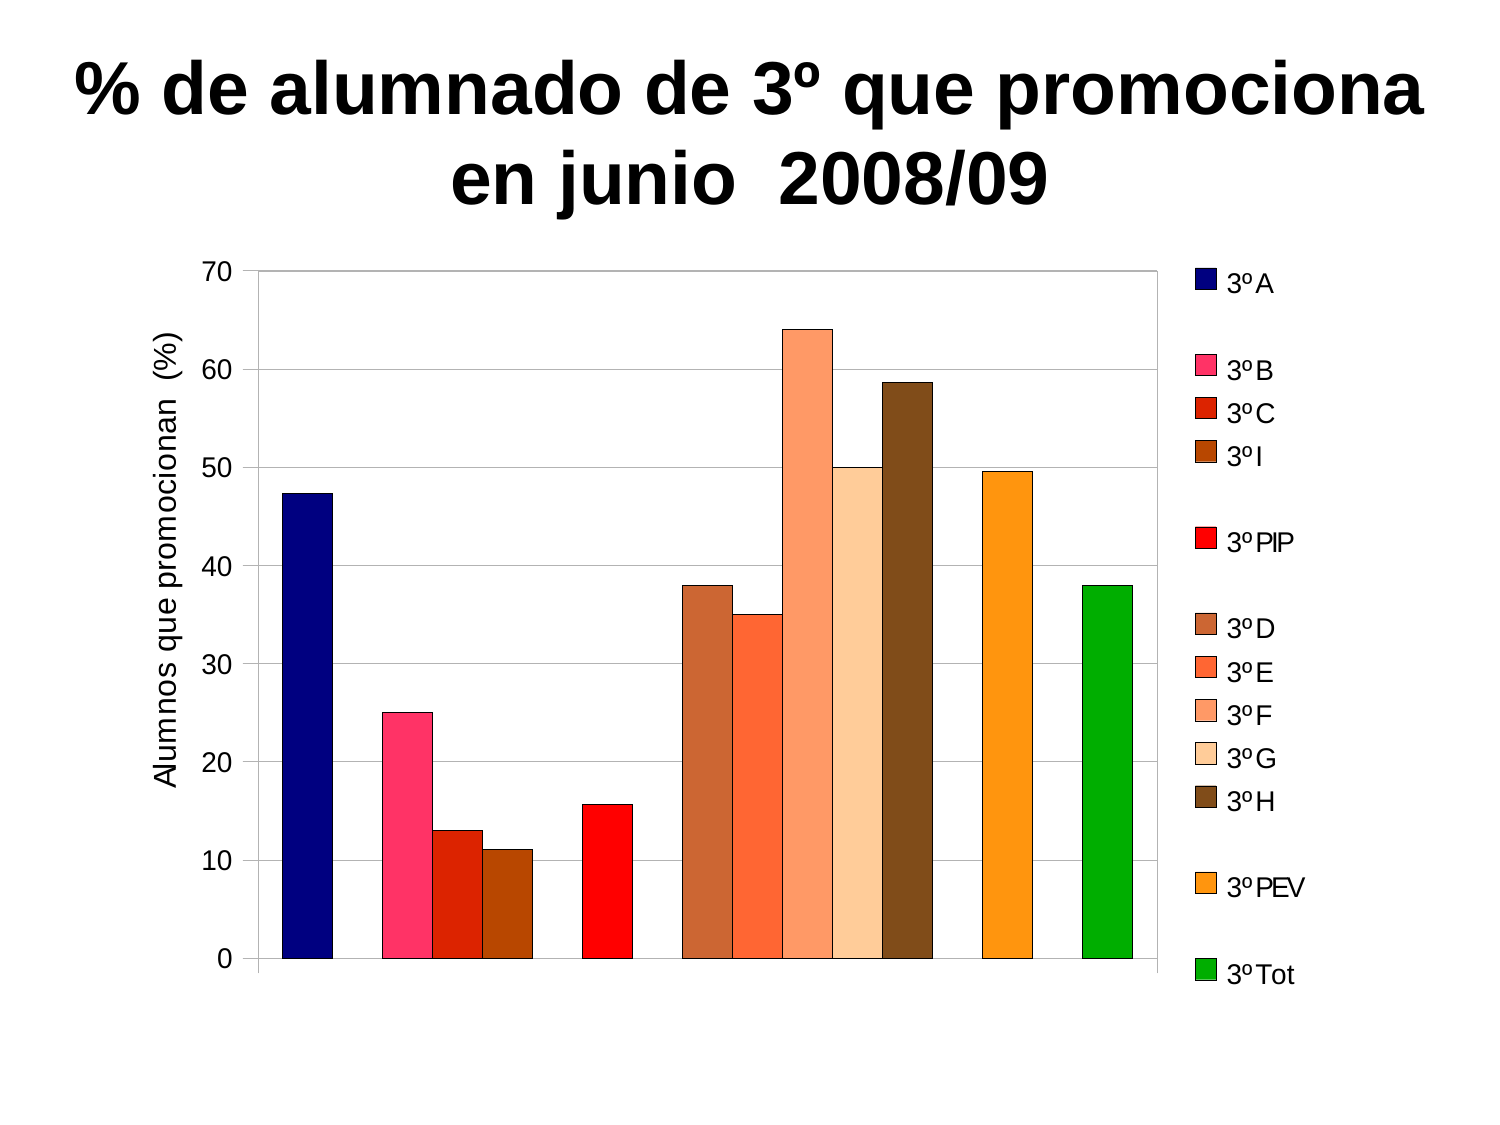

% de alumnado de 3º que promociona en junio 2008/09